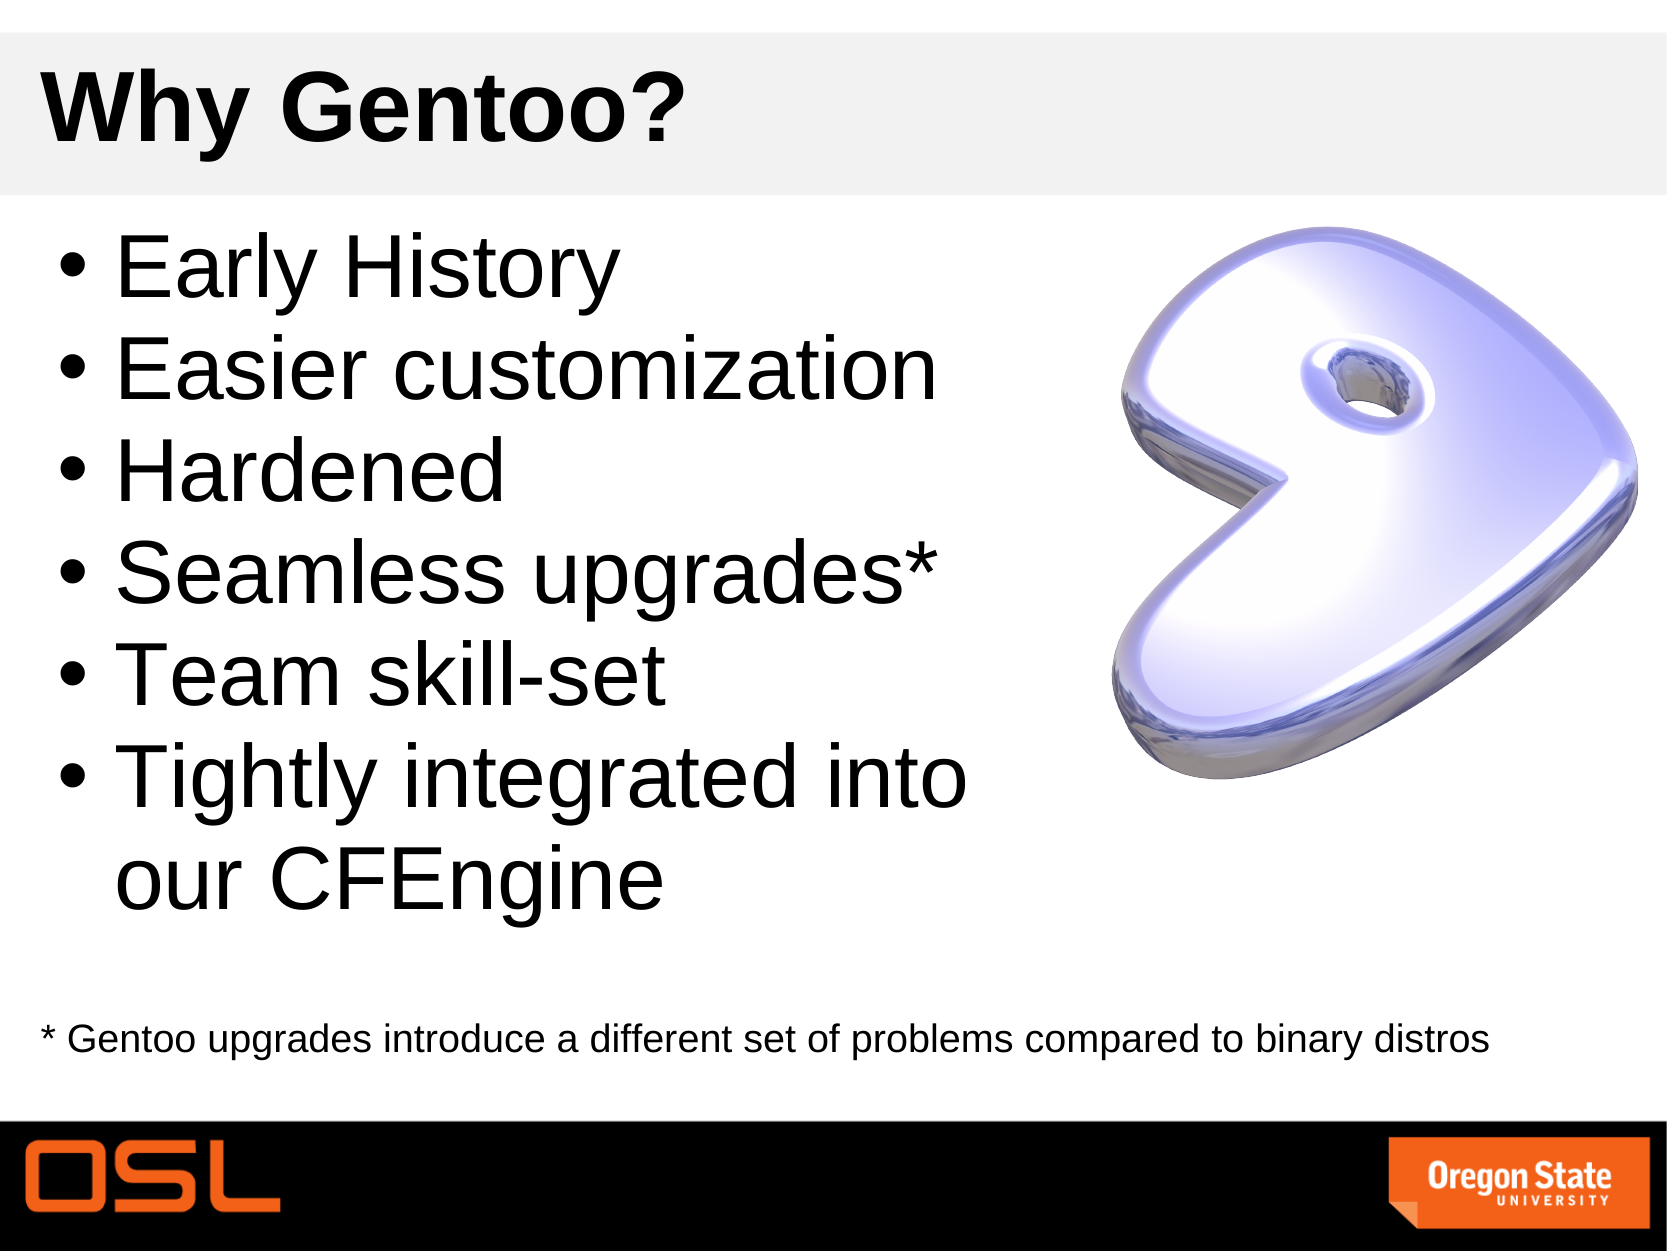

# Why Gentoo?
Early History
Easier customization
Hardened
Seamless upgrades*
Team skill-set
Tightly integrated into our CFEngine
* Gentoo upgrades introduce a different set of problems compared to binary distros